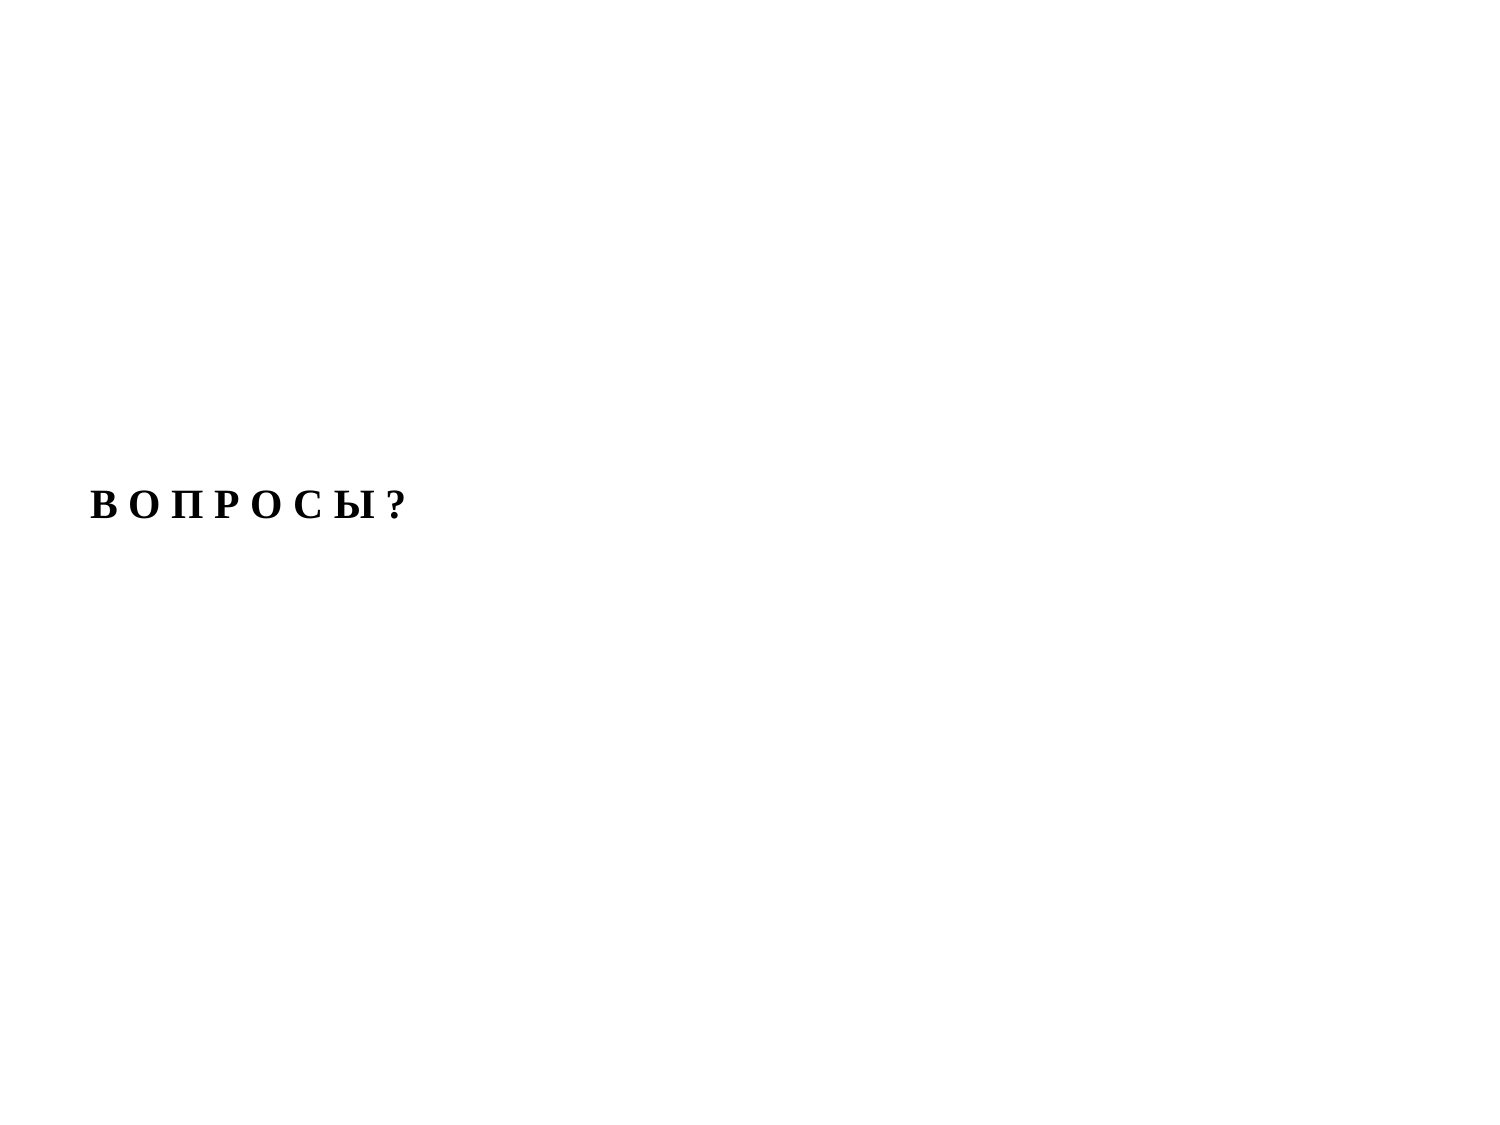

#
В О П Р О С Ы ?